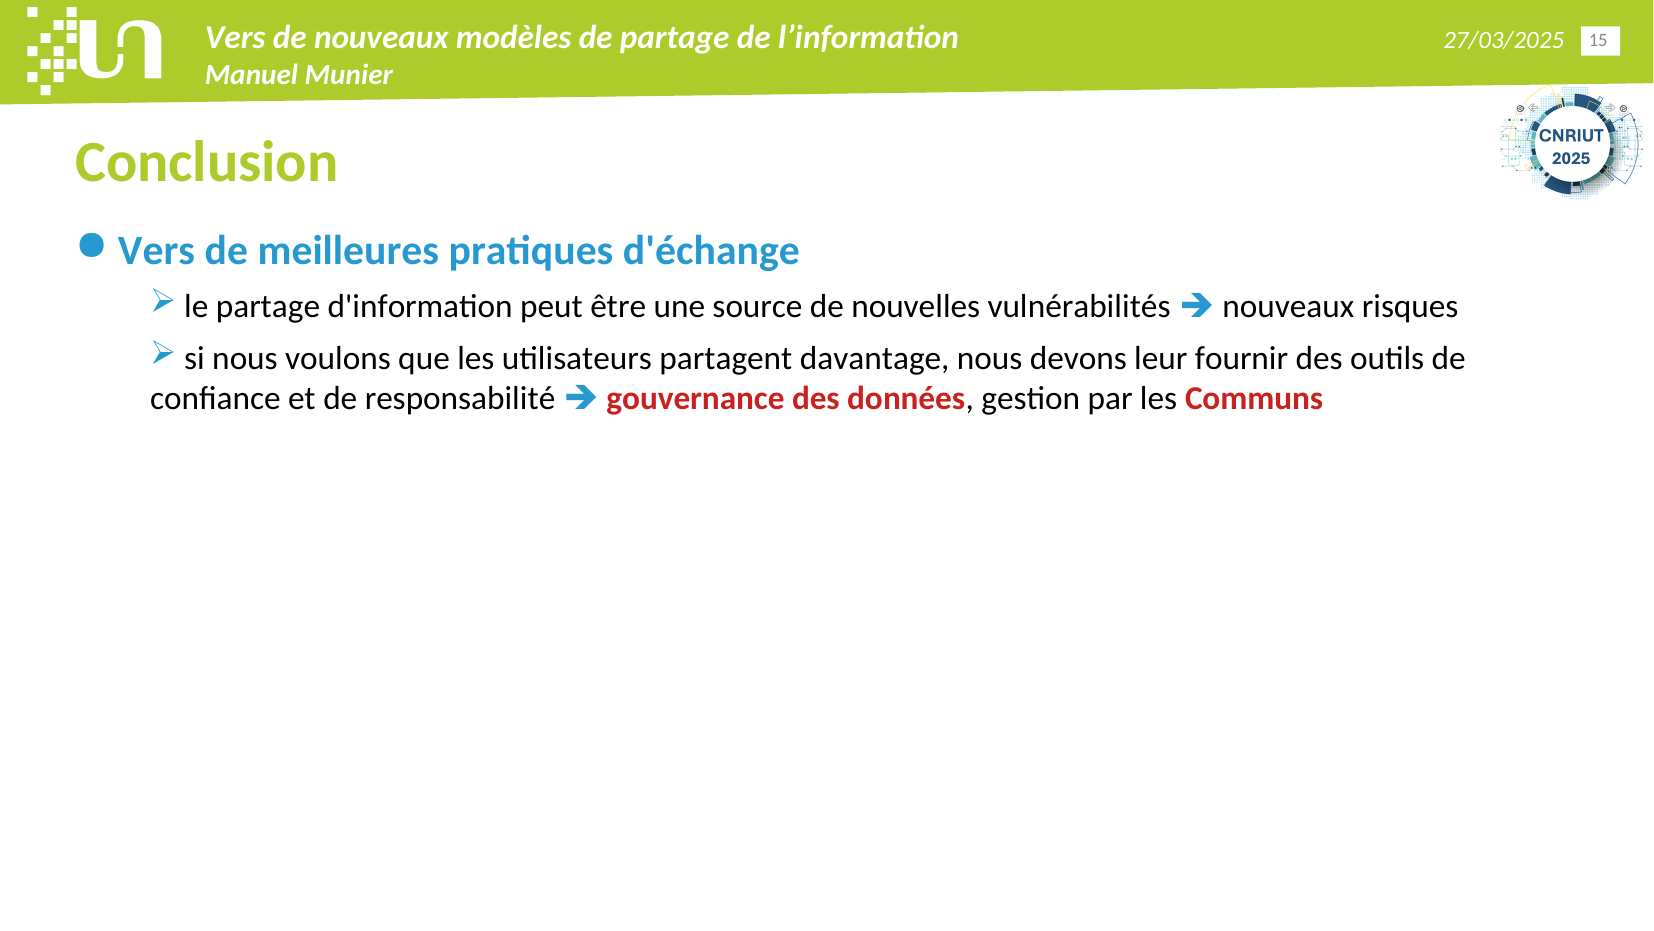

Vers de nouveaux modèles de partage de l’information
Manuel Munier
27/03/2025
Conclusion
 Vers de meilleures pratiques d'échange
 le partage d'information peut être une source de nouvelles vulnérabilités ➔ nouveaux risques
 si nous voulons que les utilisateurs partagent davantage, nous devons leur fournir des outils de confiance et de responsabilité ➔ gouvernance des données, gestion par les Communs